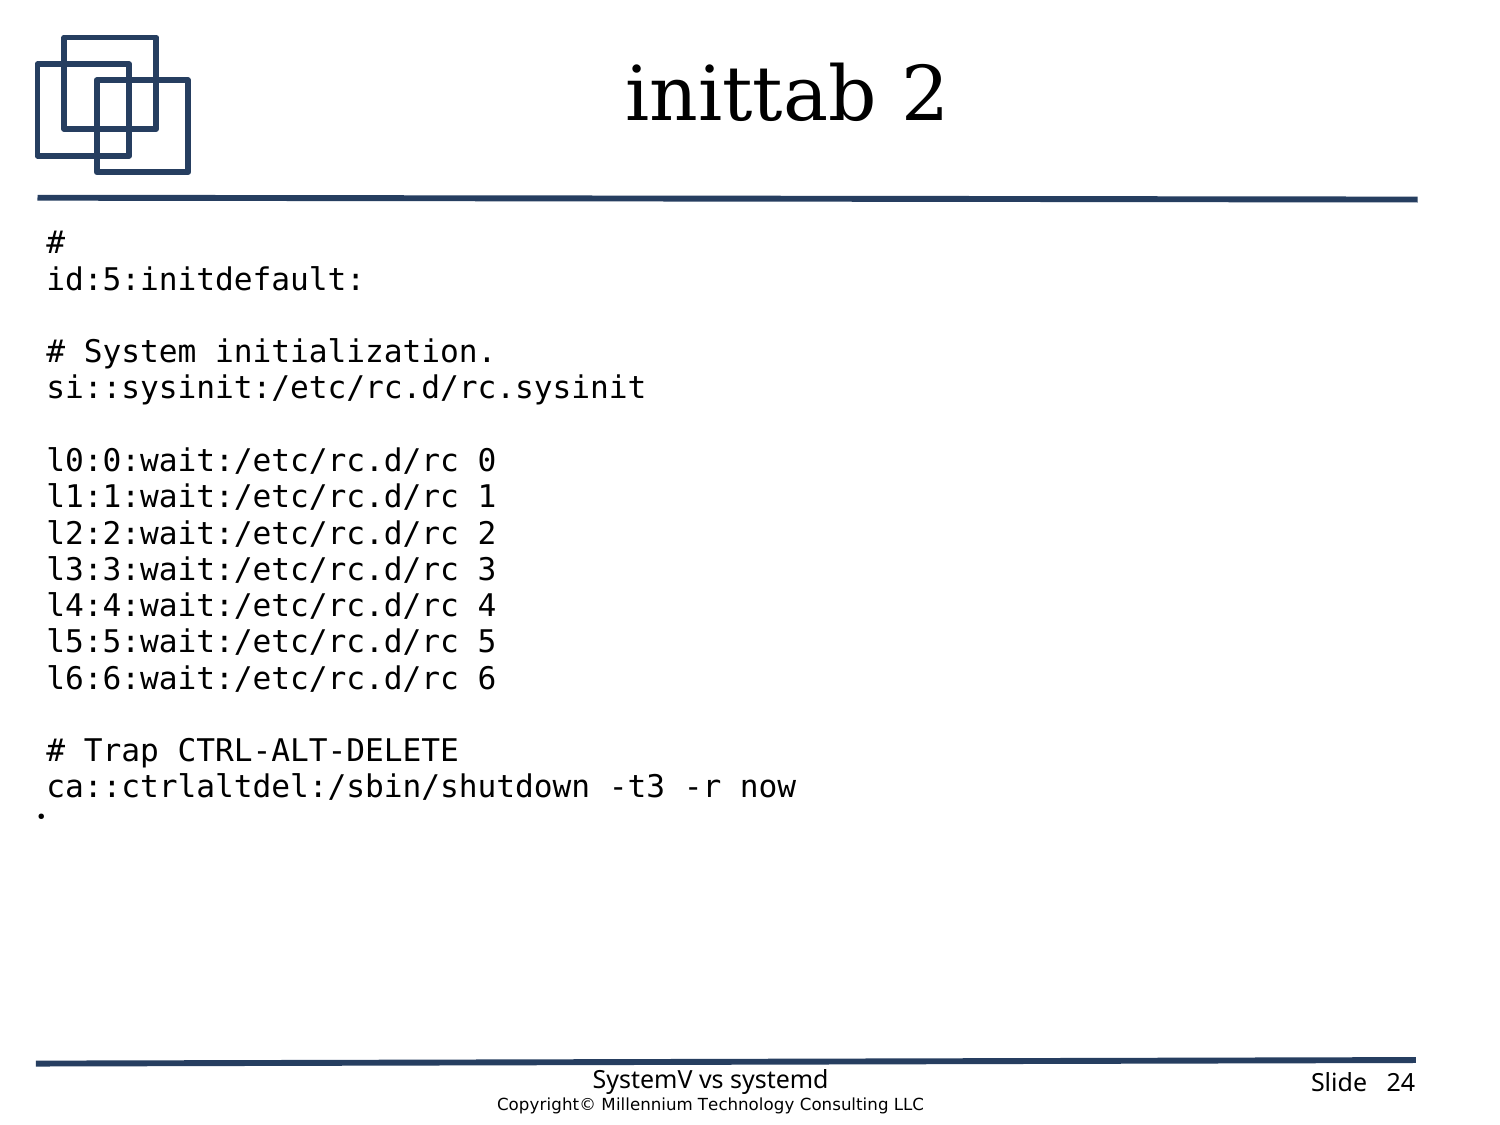

# inittab 2
#
id:5:initdefault:
# System initialization.
si::sysinit:/etc/rc.d/rc.sysinit
l0:0:wait:/etc/rc.d/rc 0
l1:1:wait:/etc/rc.d/rc 1
l2:2:wait:/etc/rc.d/rc 2
l3:3:wait:/etc/rc.d/rc 3
l4:4:wait:/etc/rc.d/rc 4
l5:5:wait:/etc/rc.d/rc 5
l6:6:wait:/etc/rc.d/rc 6
# Trap CTRL-ALT-DELETE
ca::ctrlaltdel:/sbin/shutdown -t3 -r now